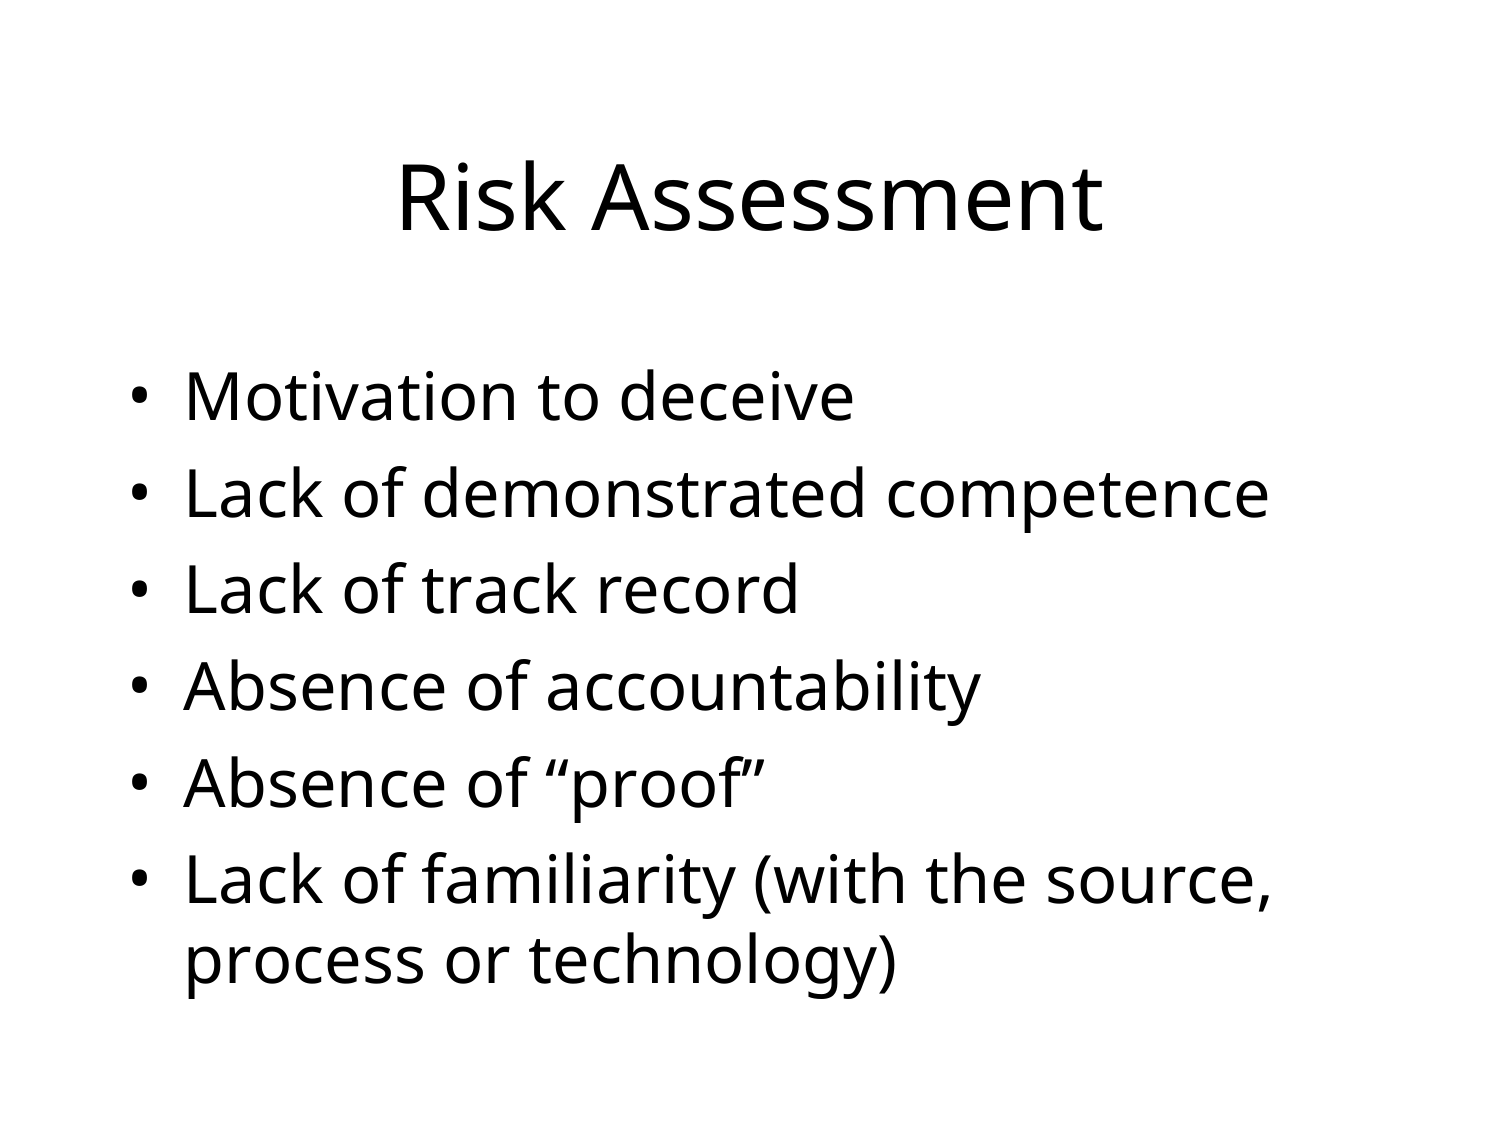

# Risk Assessment
Motivation to deceive
Lack of demonstrated competence
Lack of track record
Absence of accountability
Absence of “proof”
Lack of familiarity (with the source, process or technology)